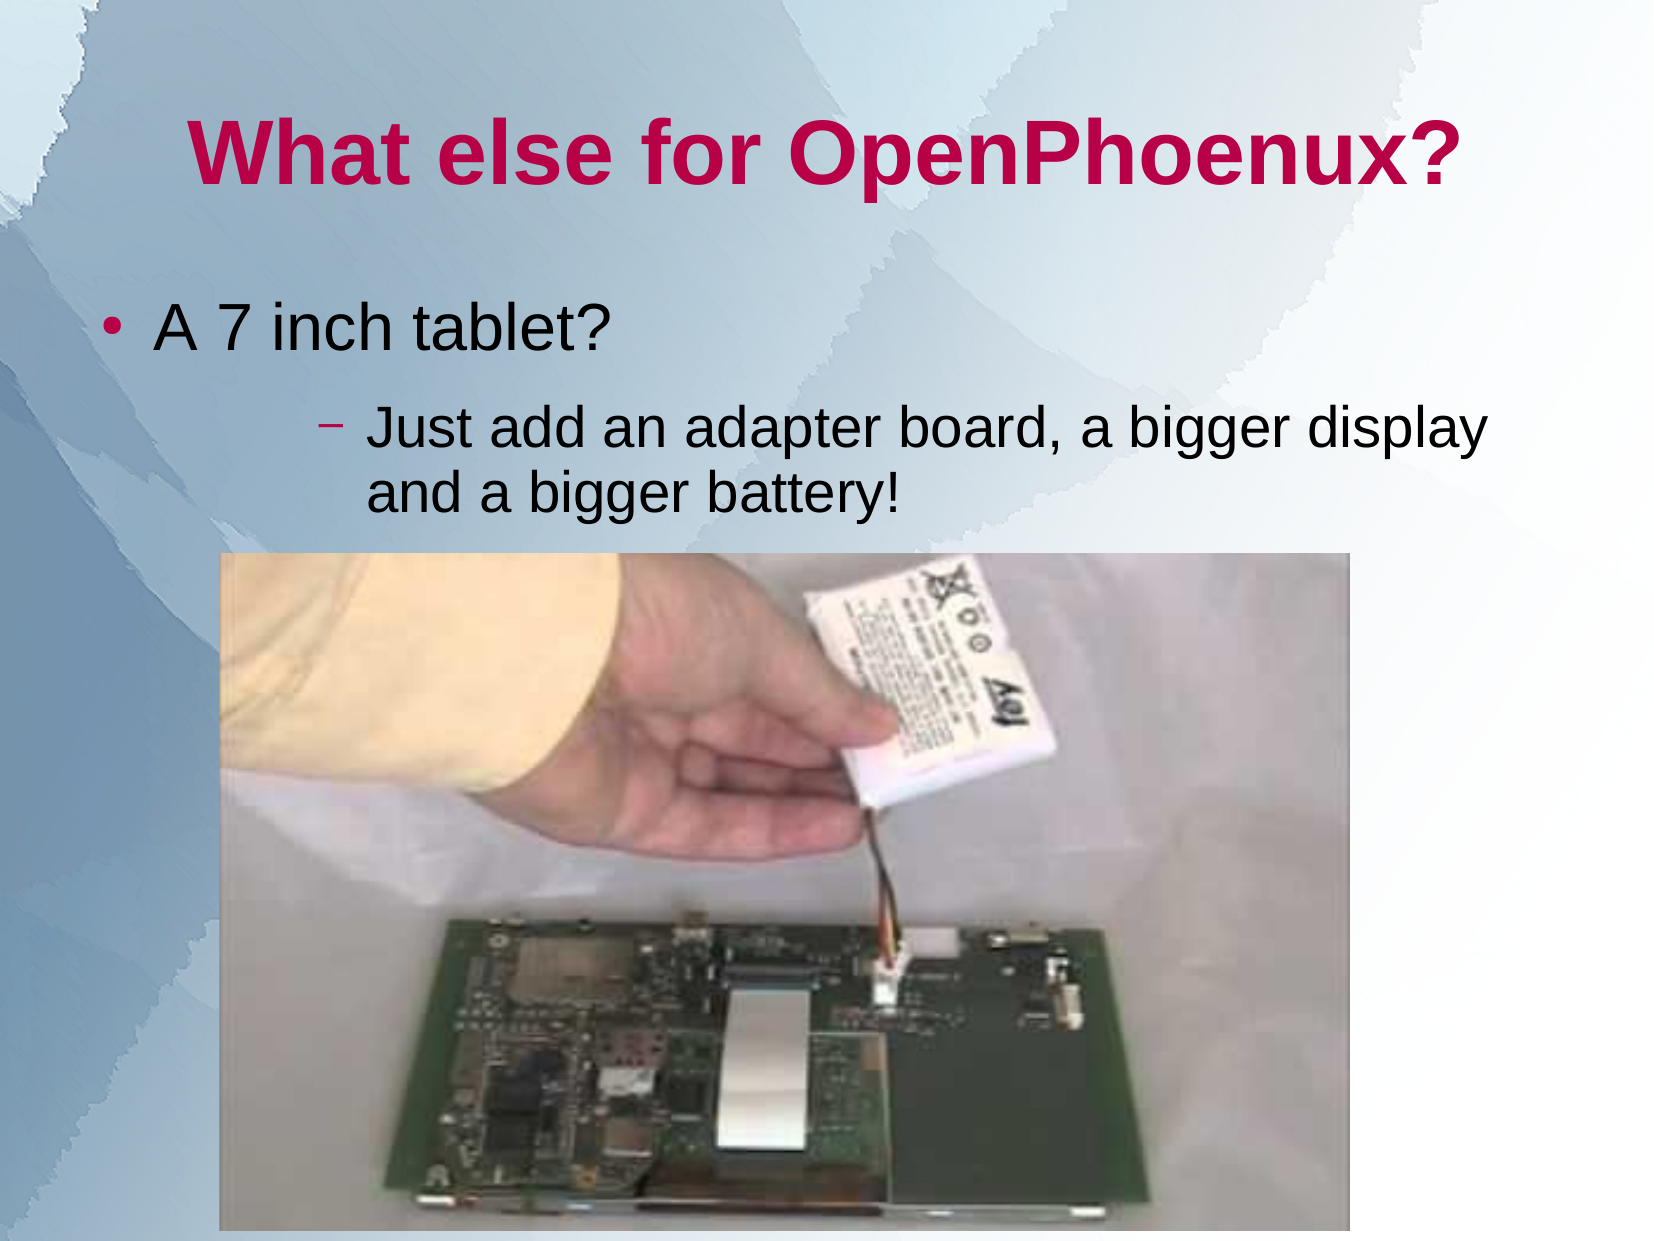

# What else for OpenPhoenux?
A 7 inch tablet?
Just add an adapter board, a bigger display and a bigger battery!